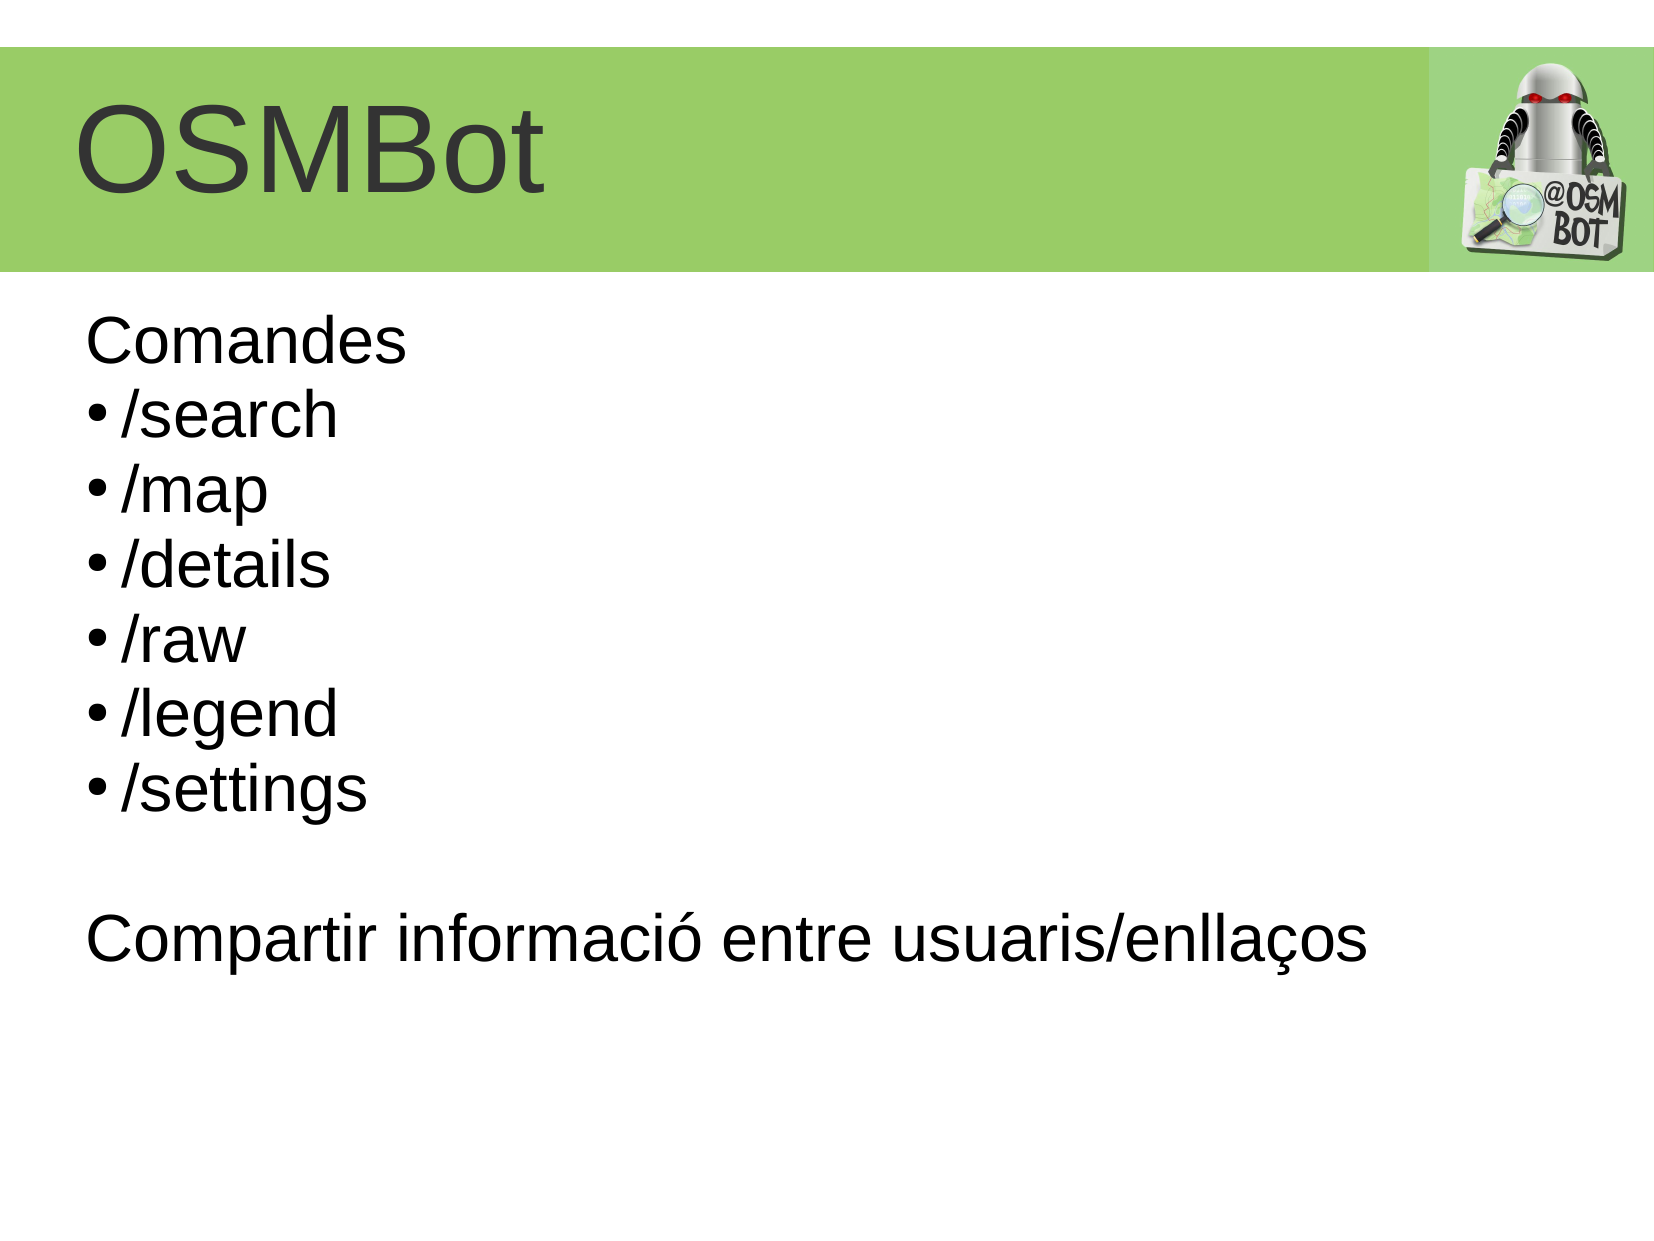

OSMBot
Comandes
/search
/map
/details
/raw
/legend
/settings
Compartir informació entre usuaris/enllaços